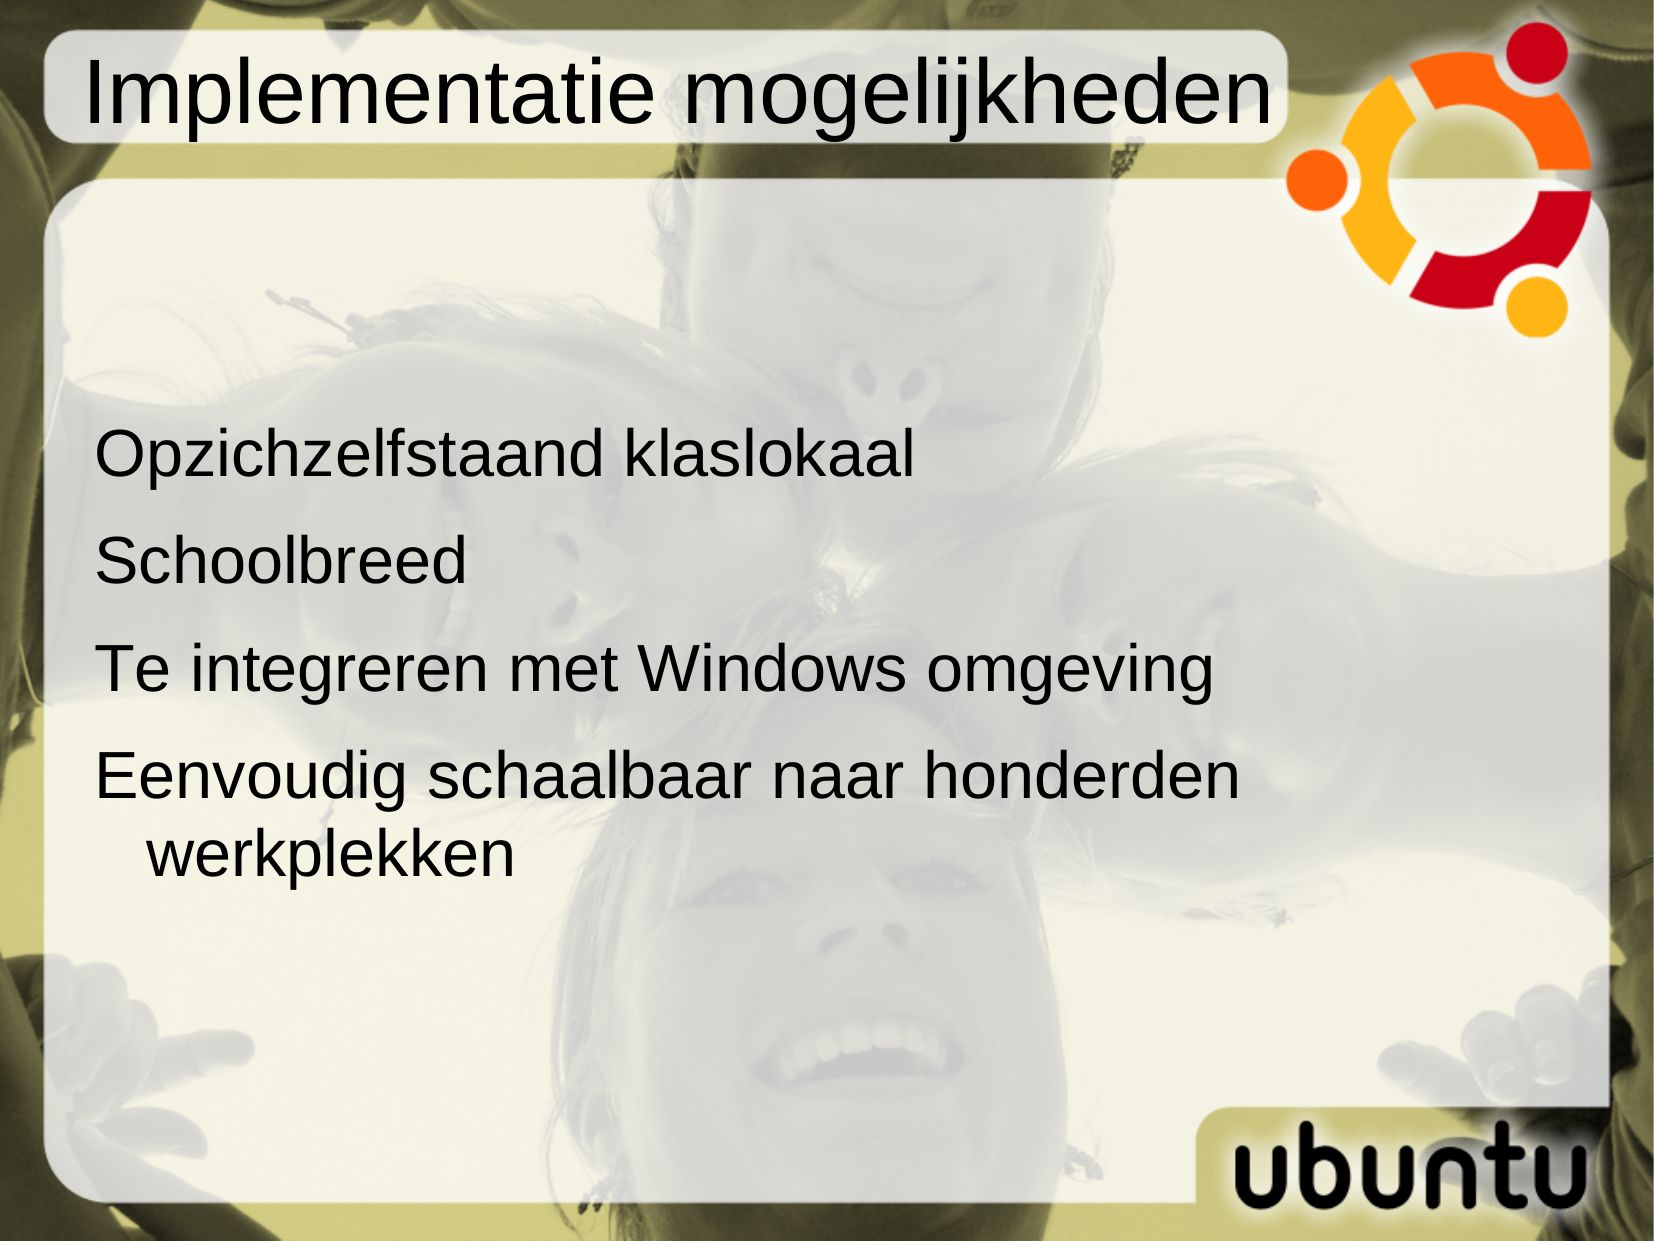

# Implementatie mogelijkheden
Opzichzelfstaand klaslokaal
Schoolbreed
Te integreren met Windows omgeving
Eenvoudig schaalbaar naar honderden werkplekken